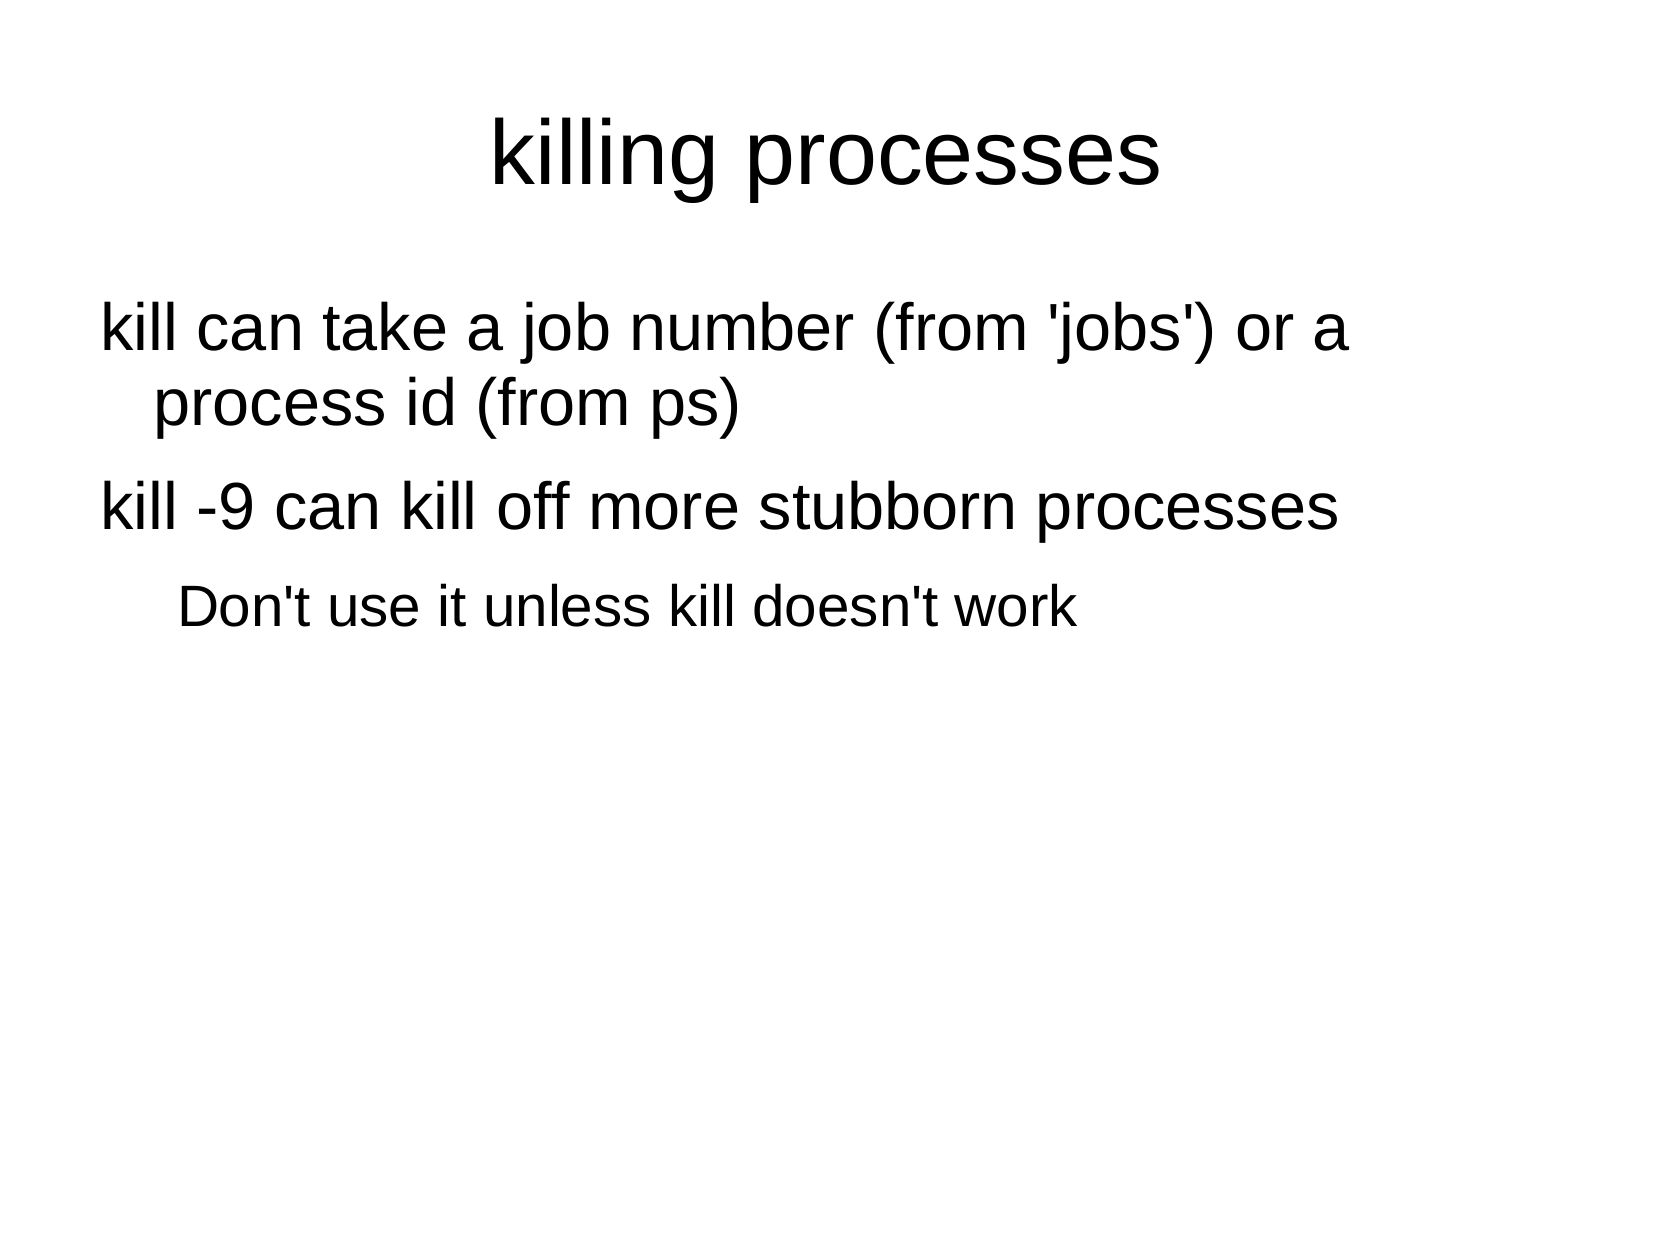

# killing processes
kill can take a job number (from 'jobs') or a process id (from ps)
kill -9 can kill off more stubborn processes
Don't use it unless kill doesn't work